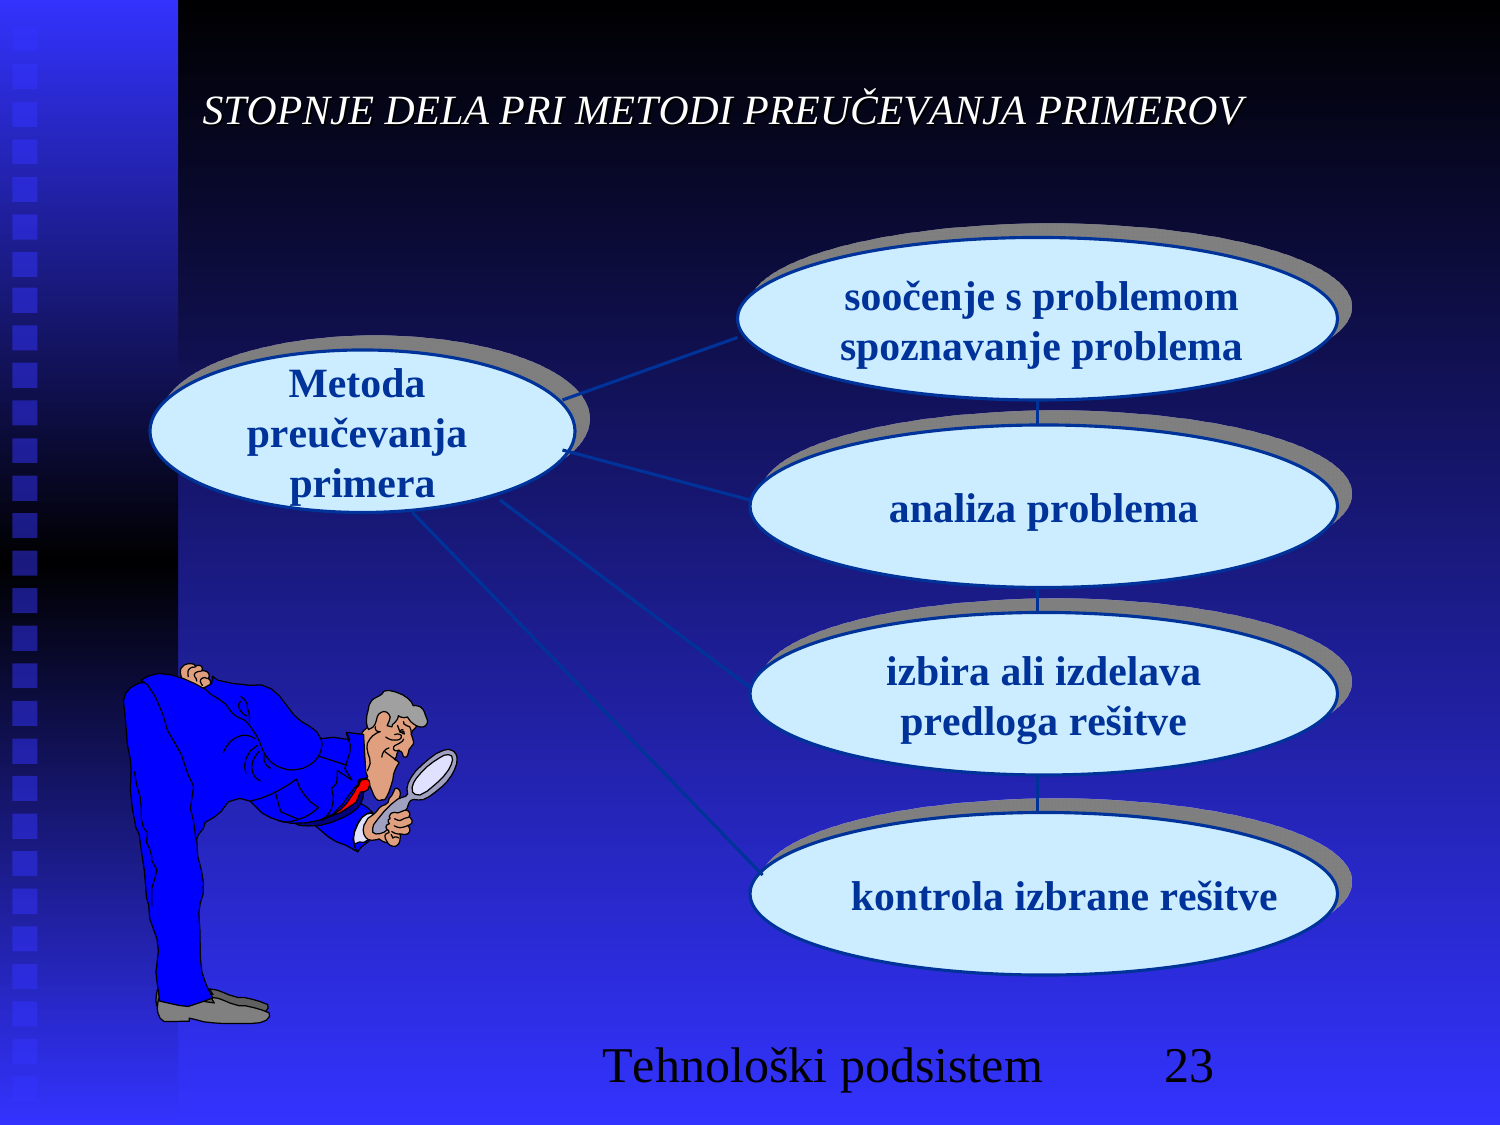

# STOPNJE DELA PRI METODI PREUČEVANJA PRIMEROV
soočenje s problemom
spoznavanje problema
Metoda
preučevanja
primera
analiza problema
izbira ali izdelava
predloga rešitve
kontrola izbrane rešitve
Tehnološki podsistem
23